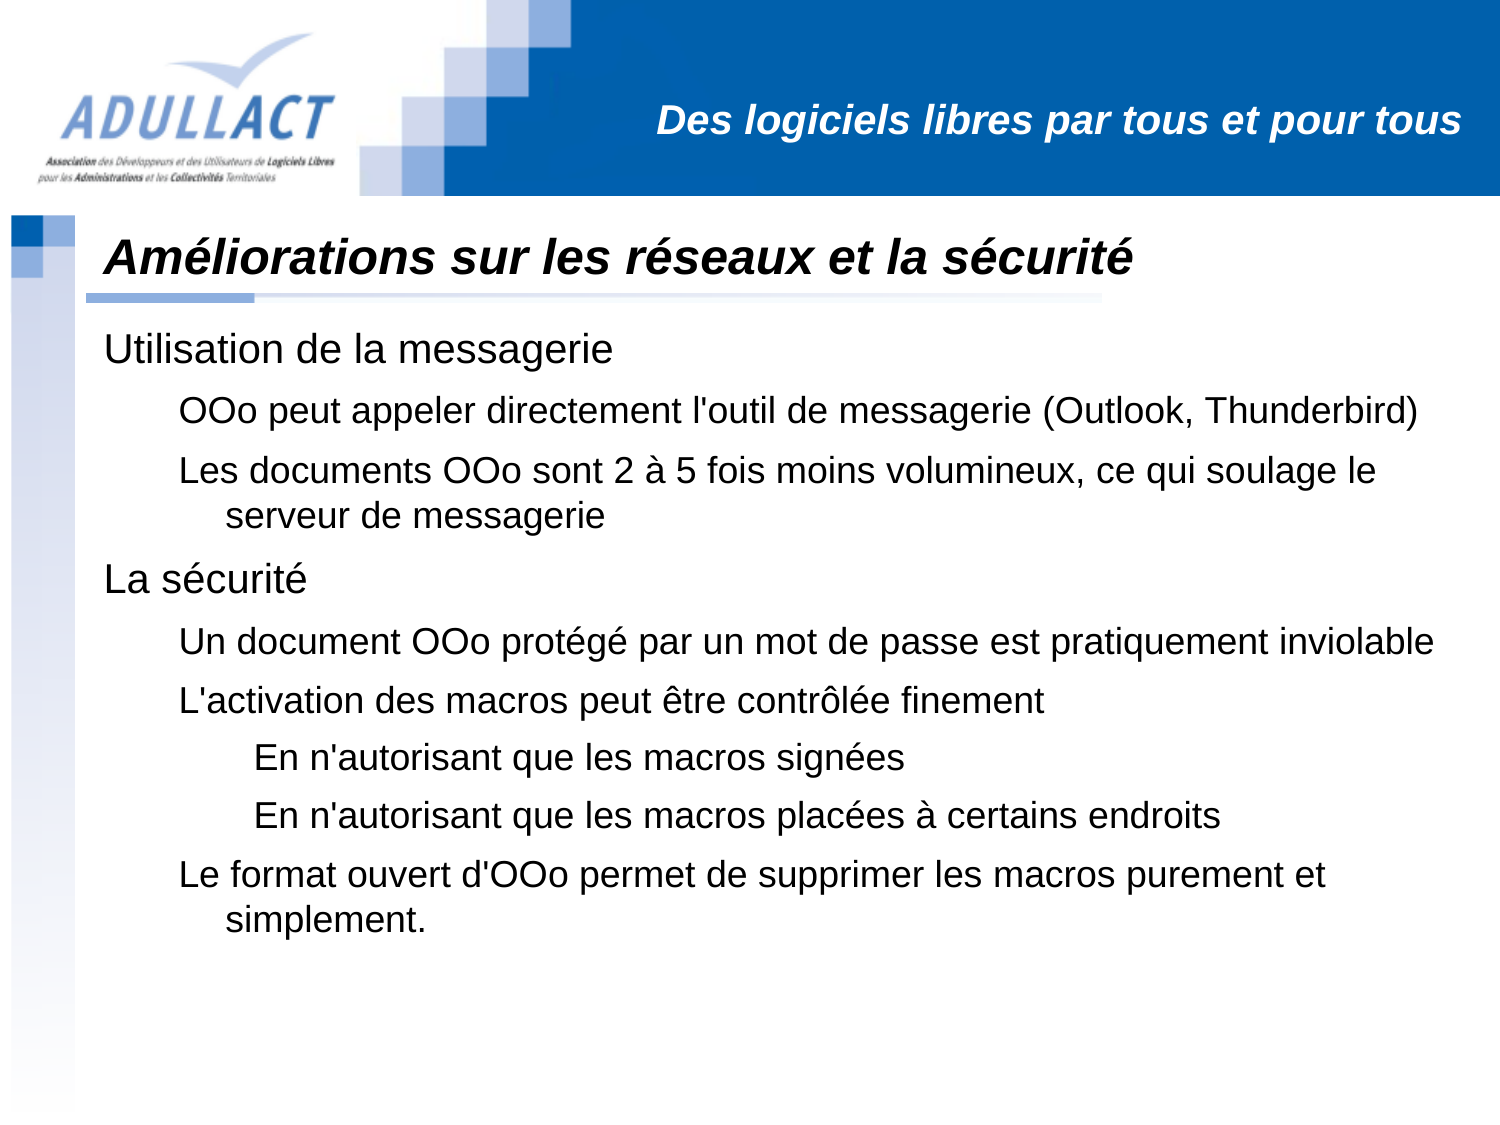

Améliorations sur les réseaux et la sécurité
# Utilisation de la messagerie
OOo peut appeler directement l'outil de messagerie (Outlook, Thunderbird)
Les documents OOo sont 2 à 5 fois moins volumineux, ce qui soulage le serveur de messagerie
La sécurité
Un document OOo protégé par un mot de passe est pratiquement inviolable
L'activation des macros peut être contrôlée finement
En n'autorisant que les macros signées
En n'autorisant que les macros placées à certains endroits
Le format ouvert d'OOo permet de supprimer les macros purement et simplement.